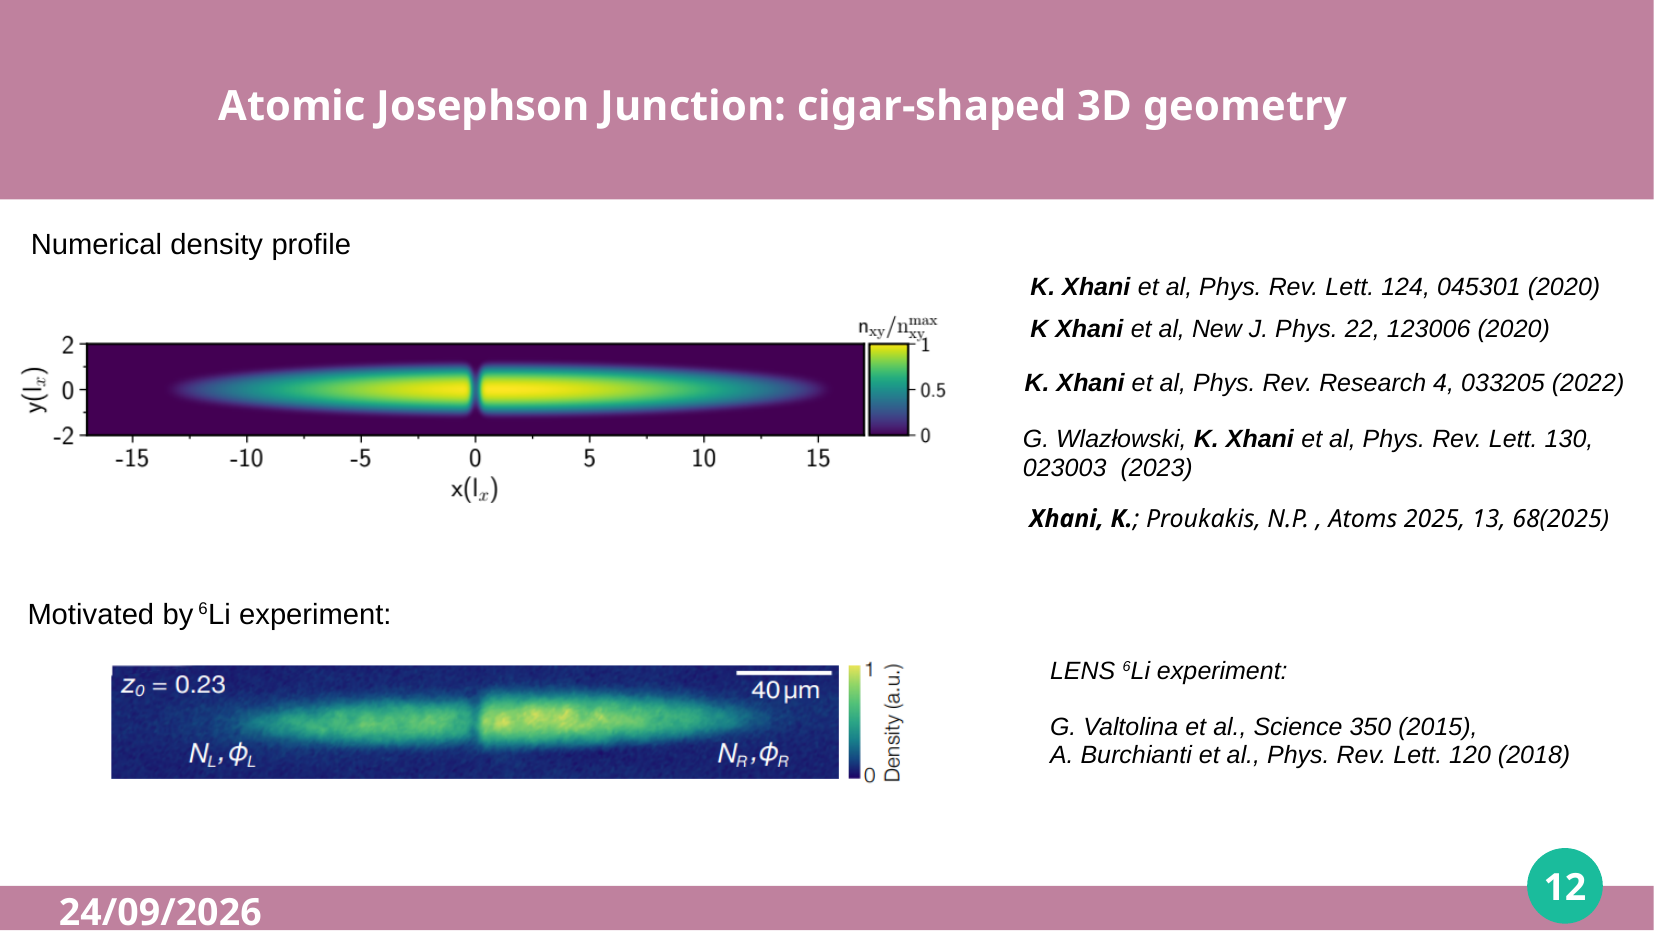

# Atomic Josephson Junction: cigar-shaped 3D geometry
Numerical density profile
K. Xhani et al, Phys. Rev. Lett. 124, 045301 (2020)
K Xhani et al, New J. Phys. 22, 123006 (2020)
K. Xhani et al, Phys. Rev. Research 4, 033205 (2022)
G. Wlazłowski, K. Xhani et al, Phys. Rev. Lett. 130,
023003 (2023)
Xhani, K.; Proukakis, N.P. , Atoms 2025, 13, 68(2025)
Motivated by 6Li experiment:
LENS 6Li experiment:
G. Valtolina et al., Science 350 (2015),
A. Burchianti et al., Phys. Rev. Lett. 120 (2018)